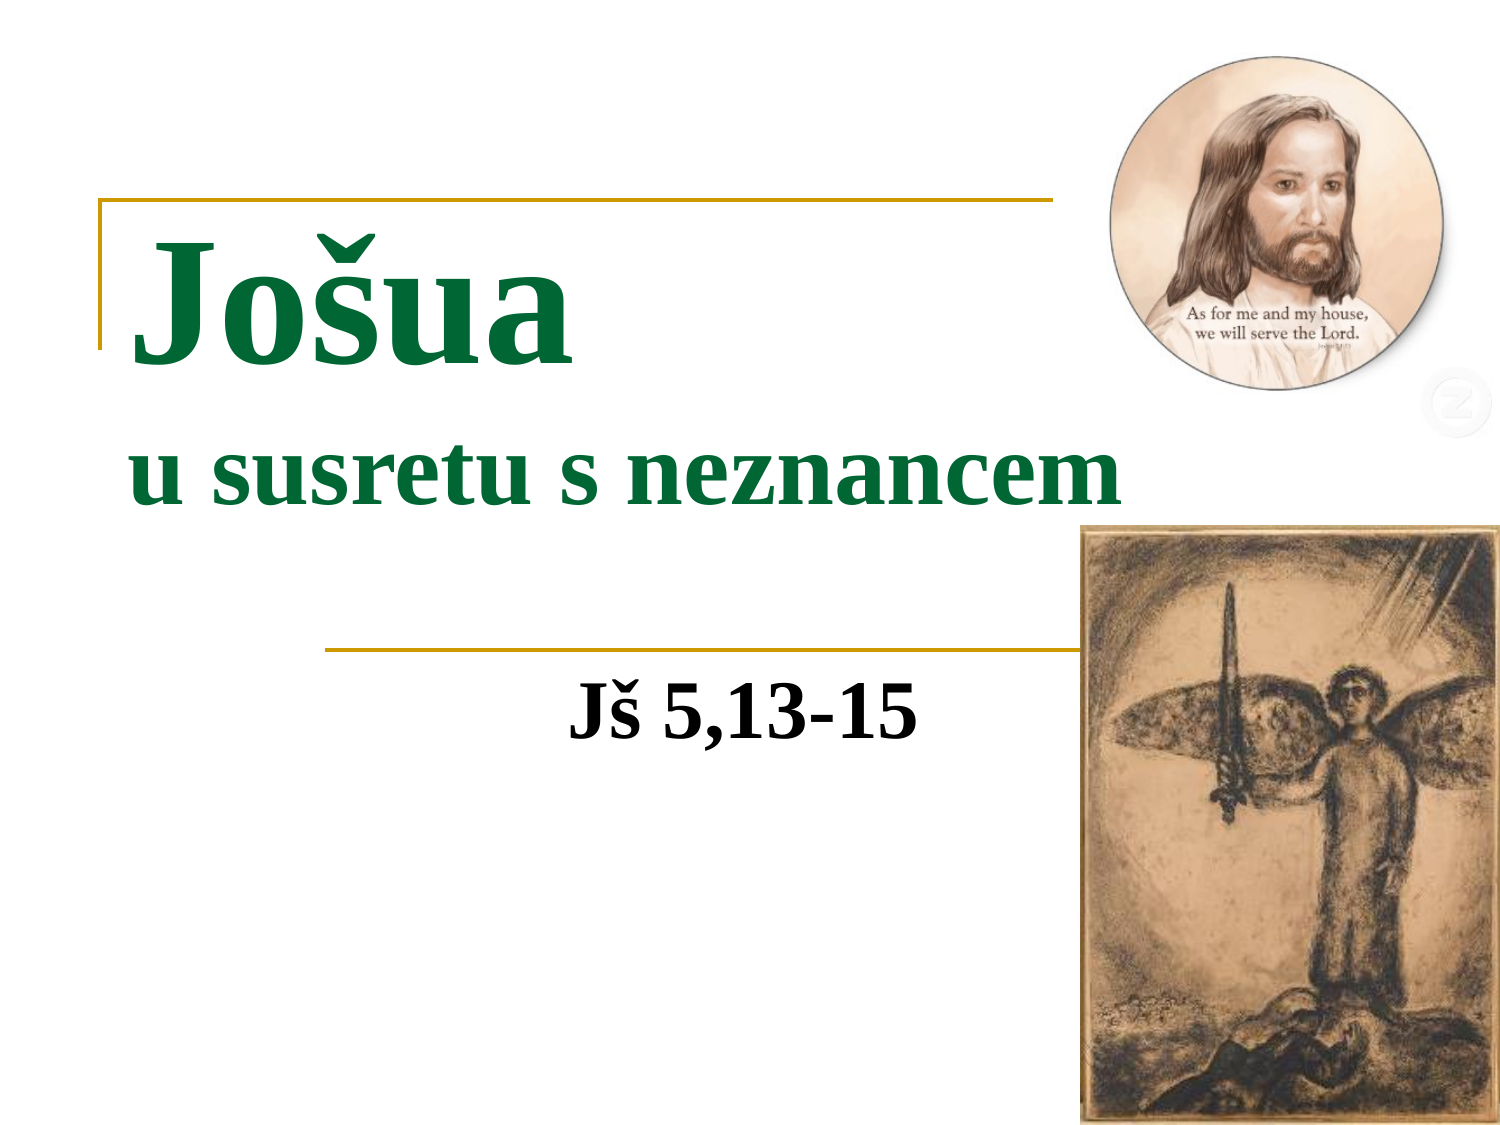

# Jošua u susretu s neznancem
Jš 5,13-15